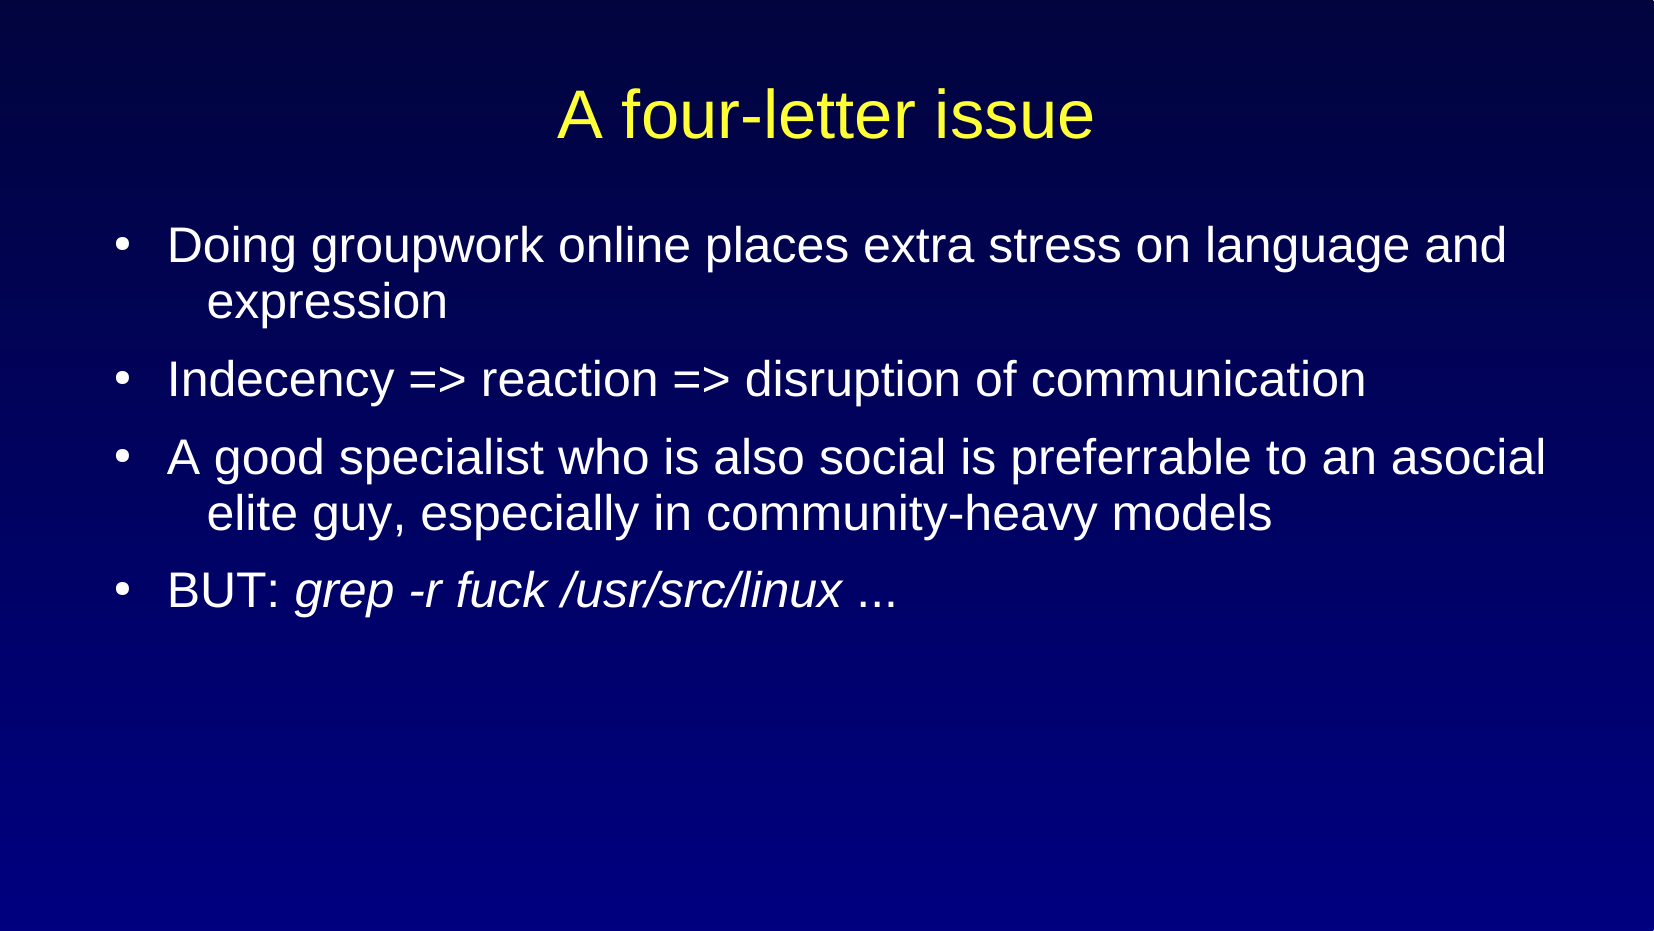

# A four-letter issue
Doing groupwork online places extra stress on language and expression
Indecency => reaction => disruption of communication
A good specialist who is also social is preferrable to an asocial elite guy, especially in community-heavy models
BUT: grep -r fuck /usr/src/linux ...